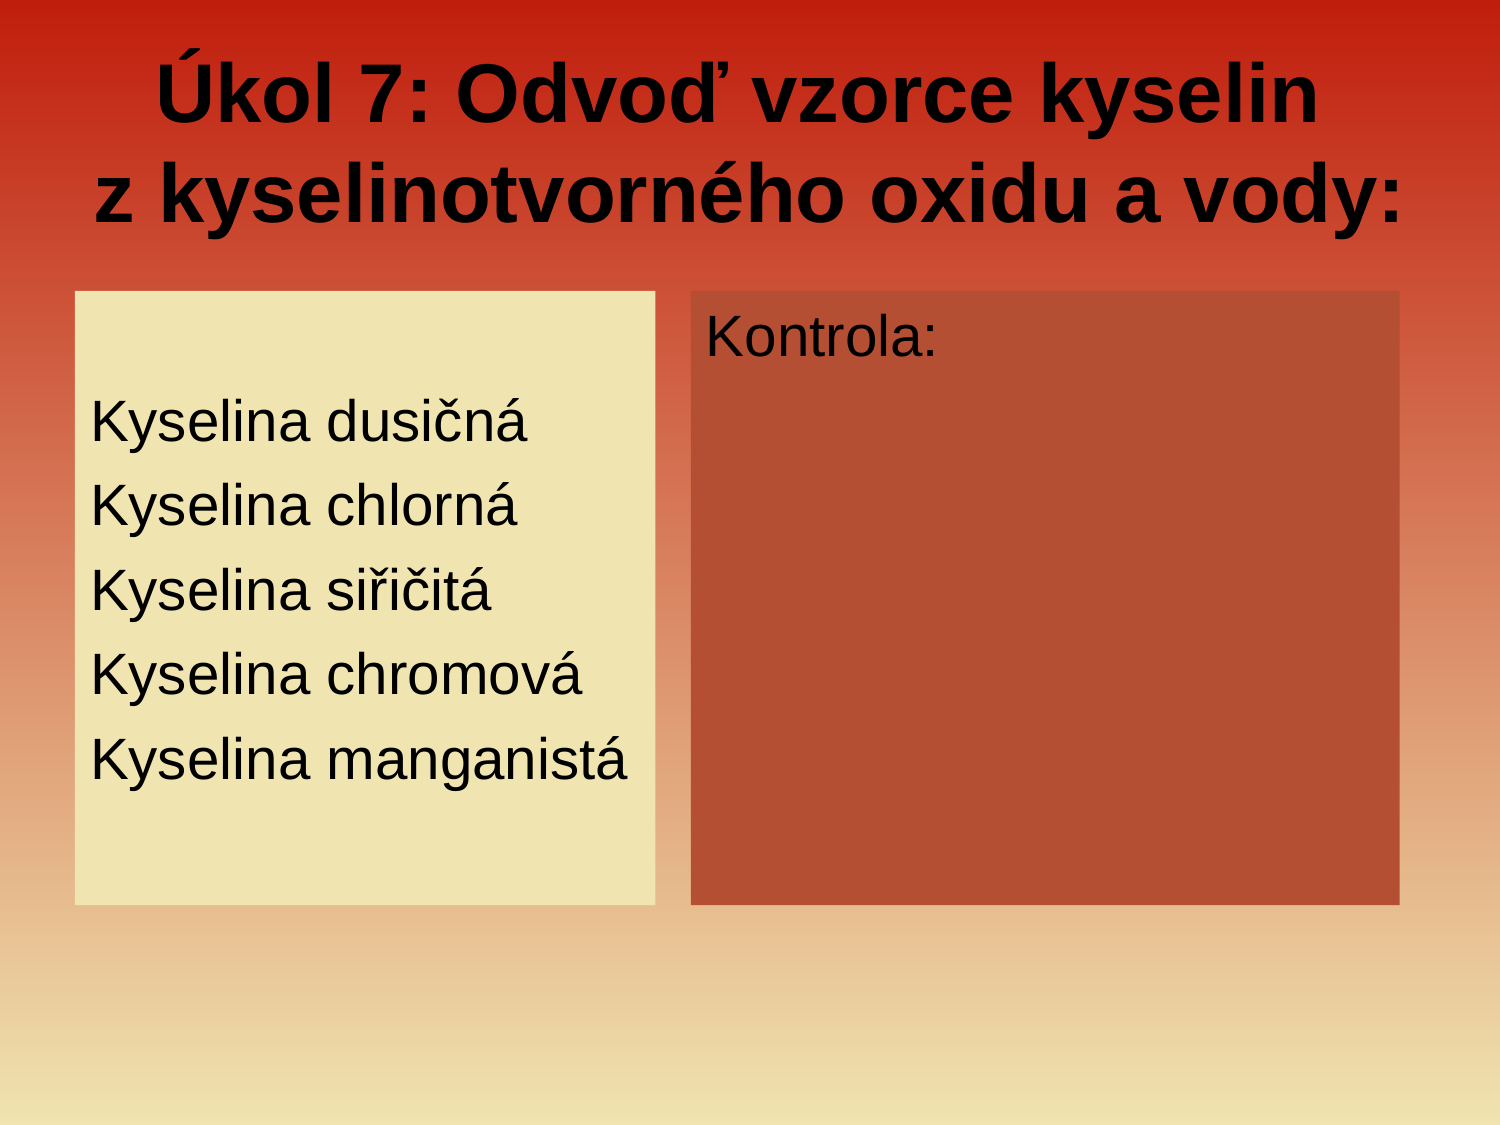

# Úkol 7: Odvoď vzorce kyselin z kyselinotvorného oxidu a vody:
Kyselina dusičná
Kyselina chlorná
Kyselina siřičitá
Kyselina chromová
Kyselina manganistá
Kontrola:
N2O5 + H2O → HNO3
Cl2O + H2O → HClO
SO2 + H2O → H2SO3
CrO3 + H2O → H2CrO4
Mn2O7 + H2O → HMnO4